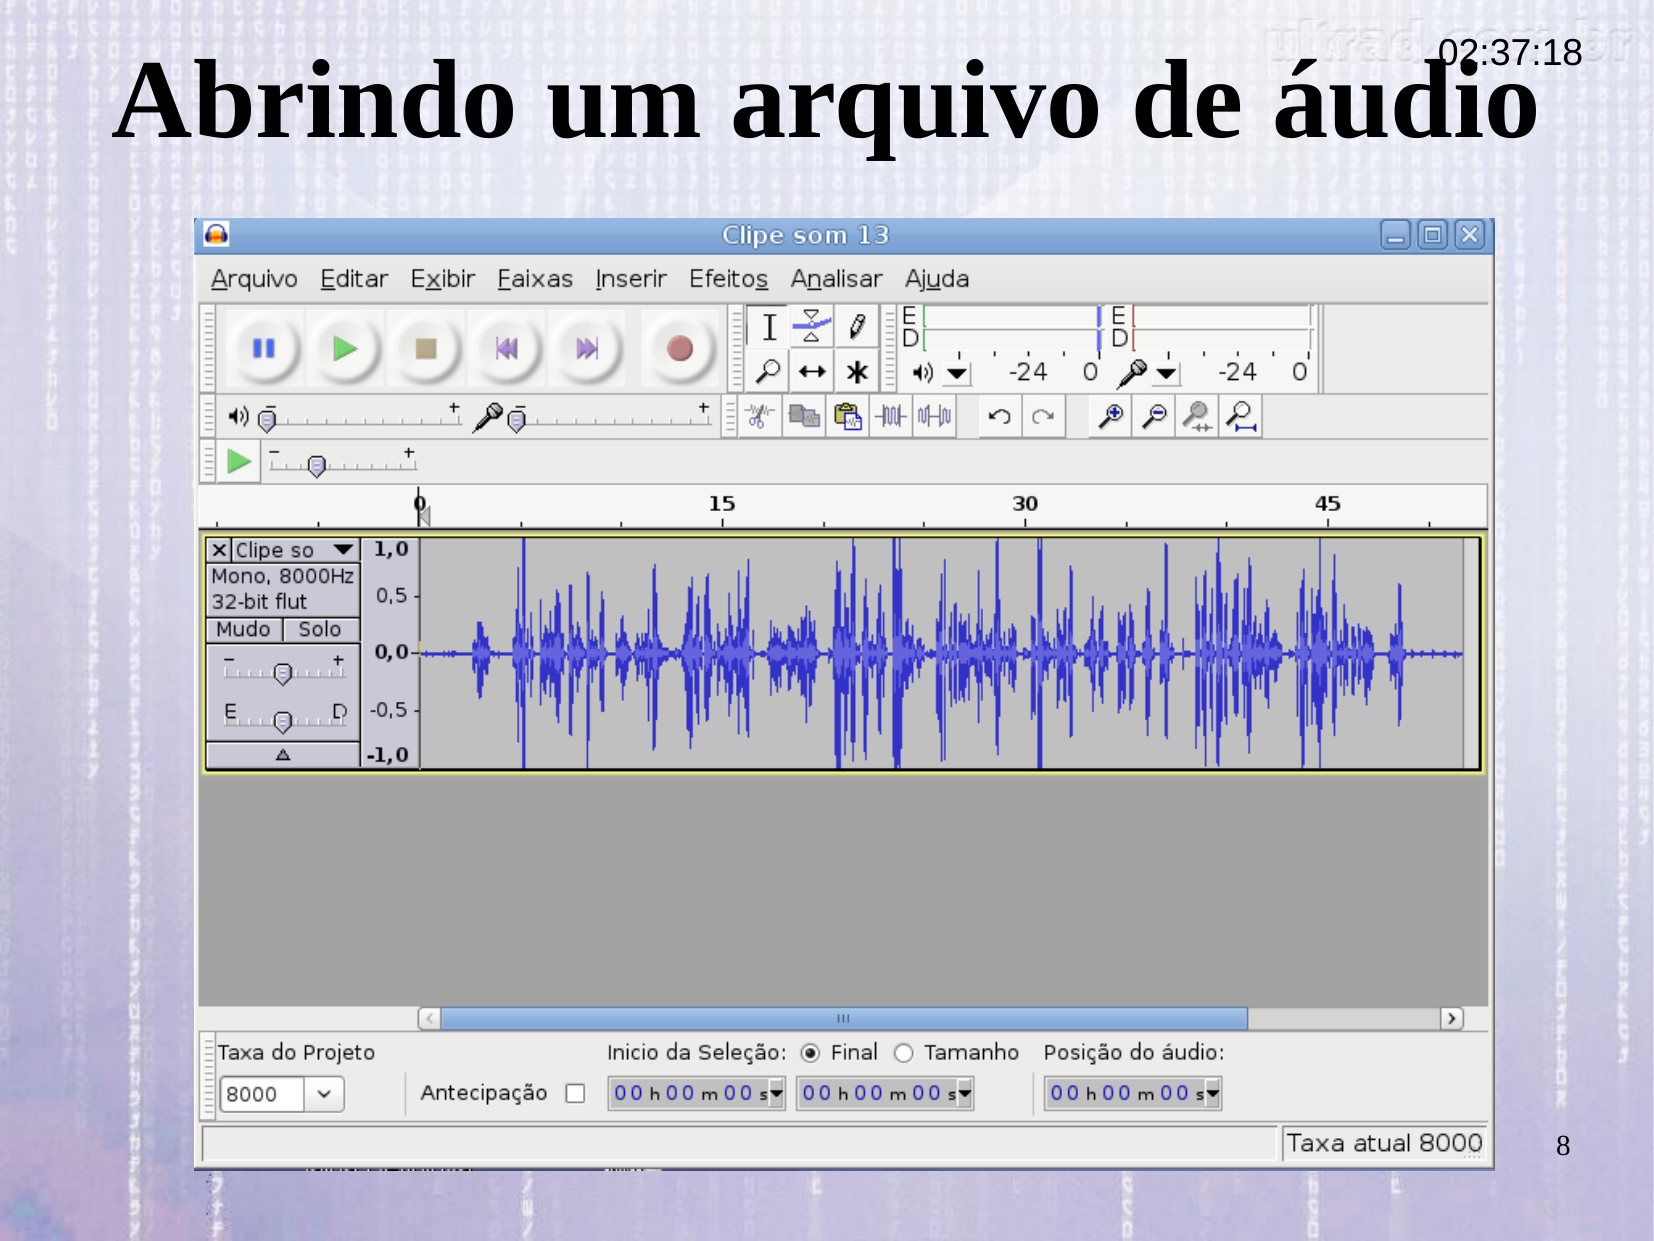

02:22:19
Abrindo um arquivo de áudio
8